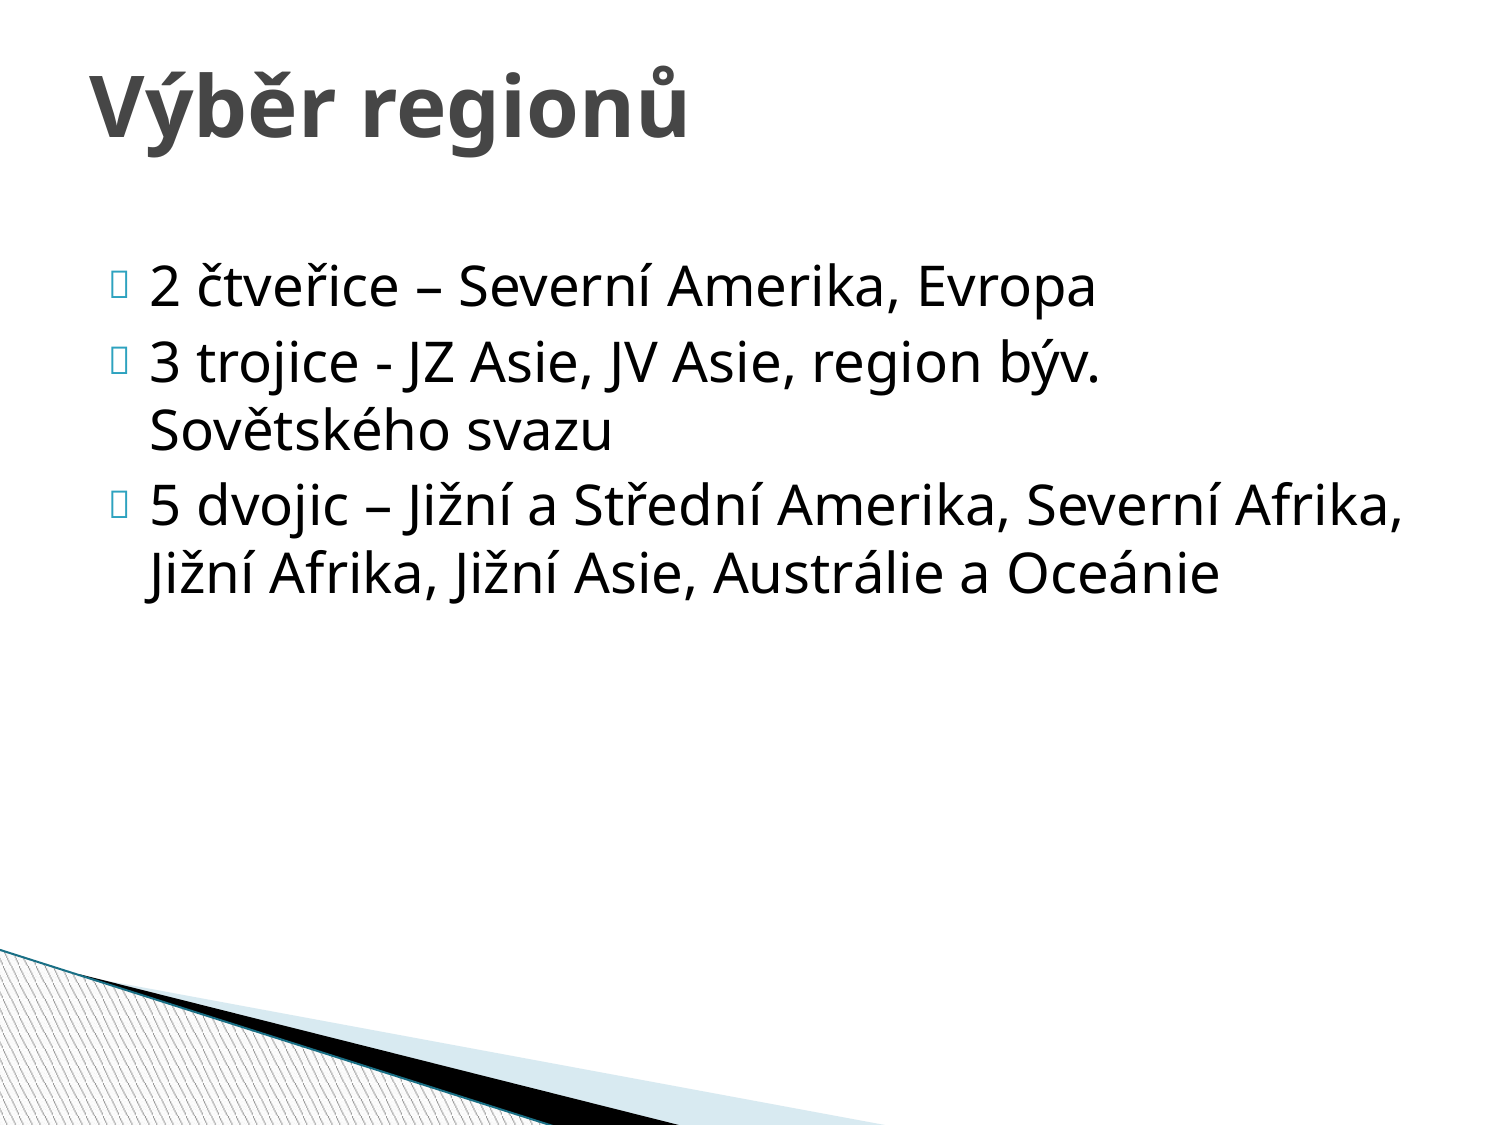

# Výběr regionů
2 čtveřice – Severní Amerika, Evropa
3 trojice - JZ Asie, JV Asie, region býv. Sovětského svazu
5 dvojic – Jižní a Střední Amerika, Severní Afrika, Jižní Afrika, Jižní Asie, Austrálie a Oceánie